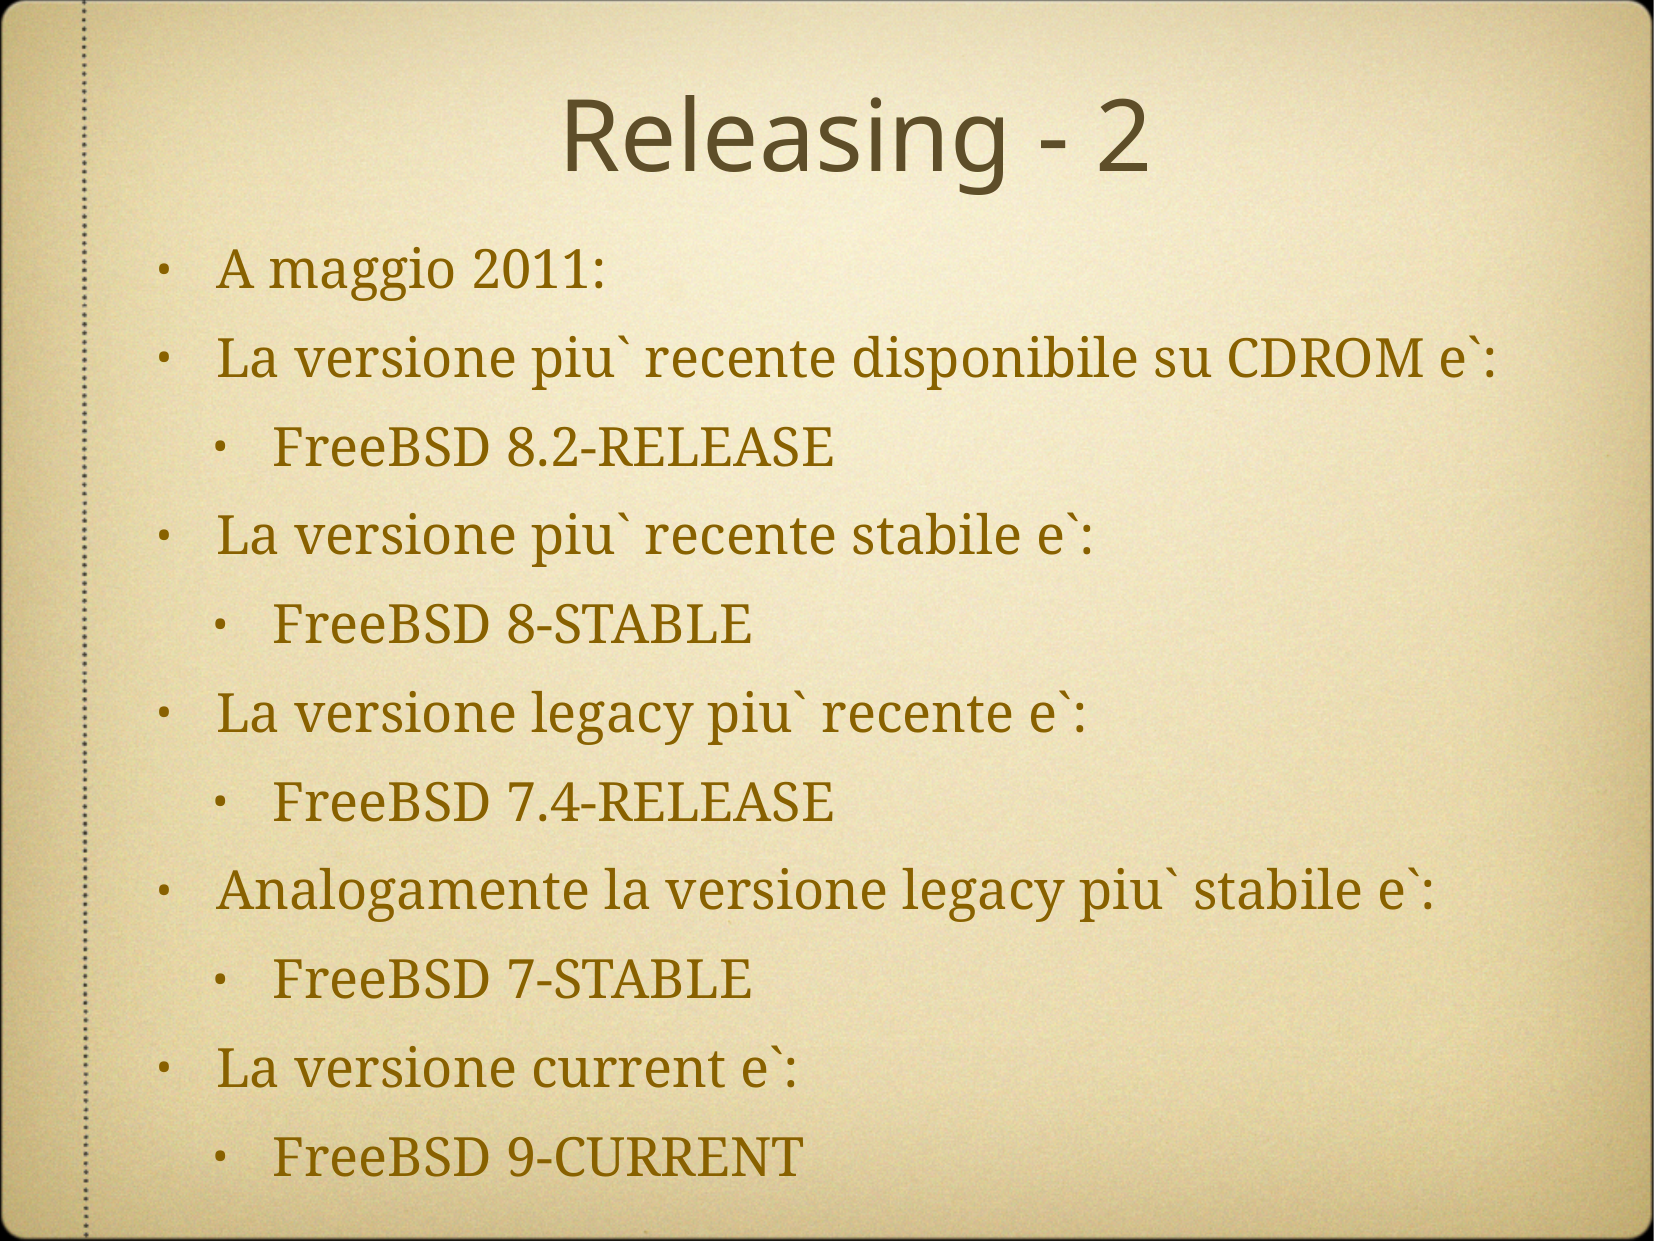

# Releasing - 2
A maggio 2011:
La versione piu` recente disponibile su CDROM e`:
FreeBSD 8.2-RELEASE
La versione piu` recente stabile e`:
FreeBSD 8-STABLE
La versione legacy piu` recente e`:
FreeBSD 7.4-RELEASE
Analogamente la versione legacy piu` stabile e`:
FreeBSD 7-STABLE
La versione current e`:
FreeBSD 9-CURRENT